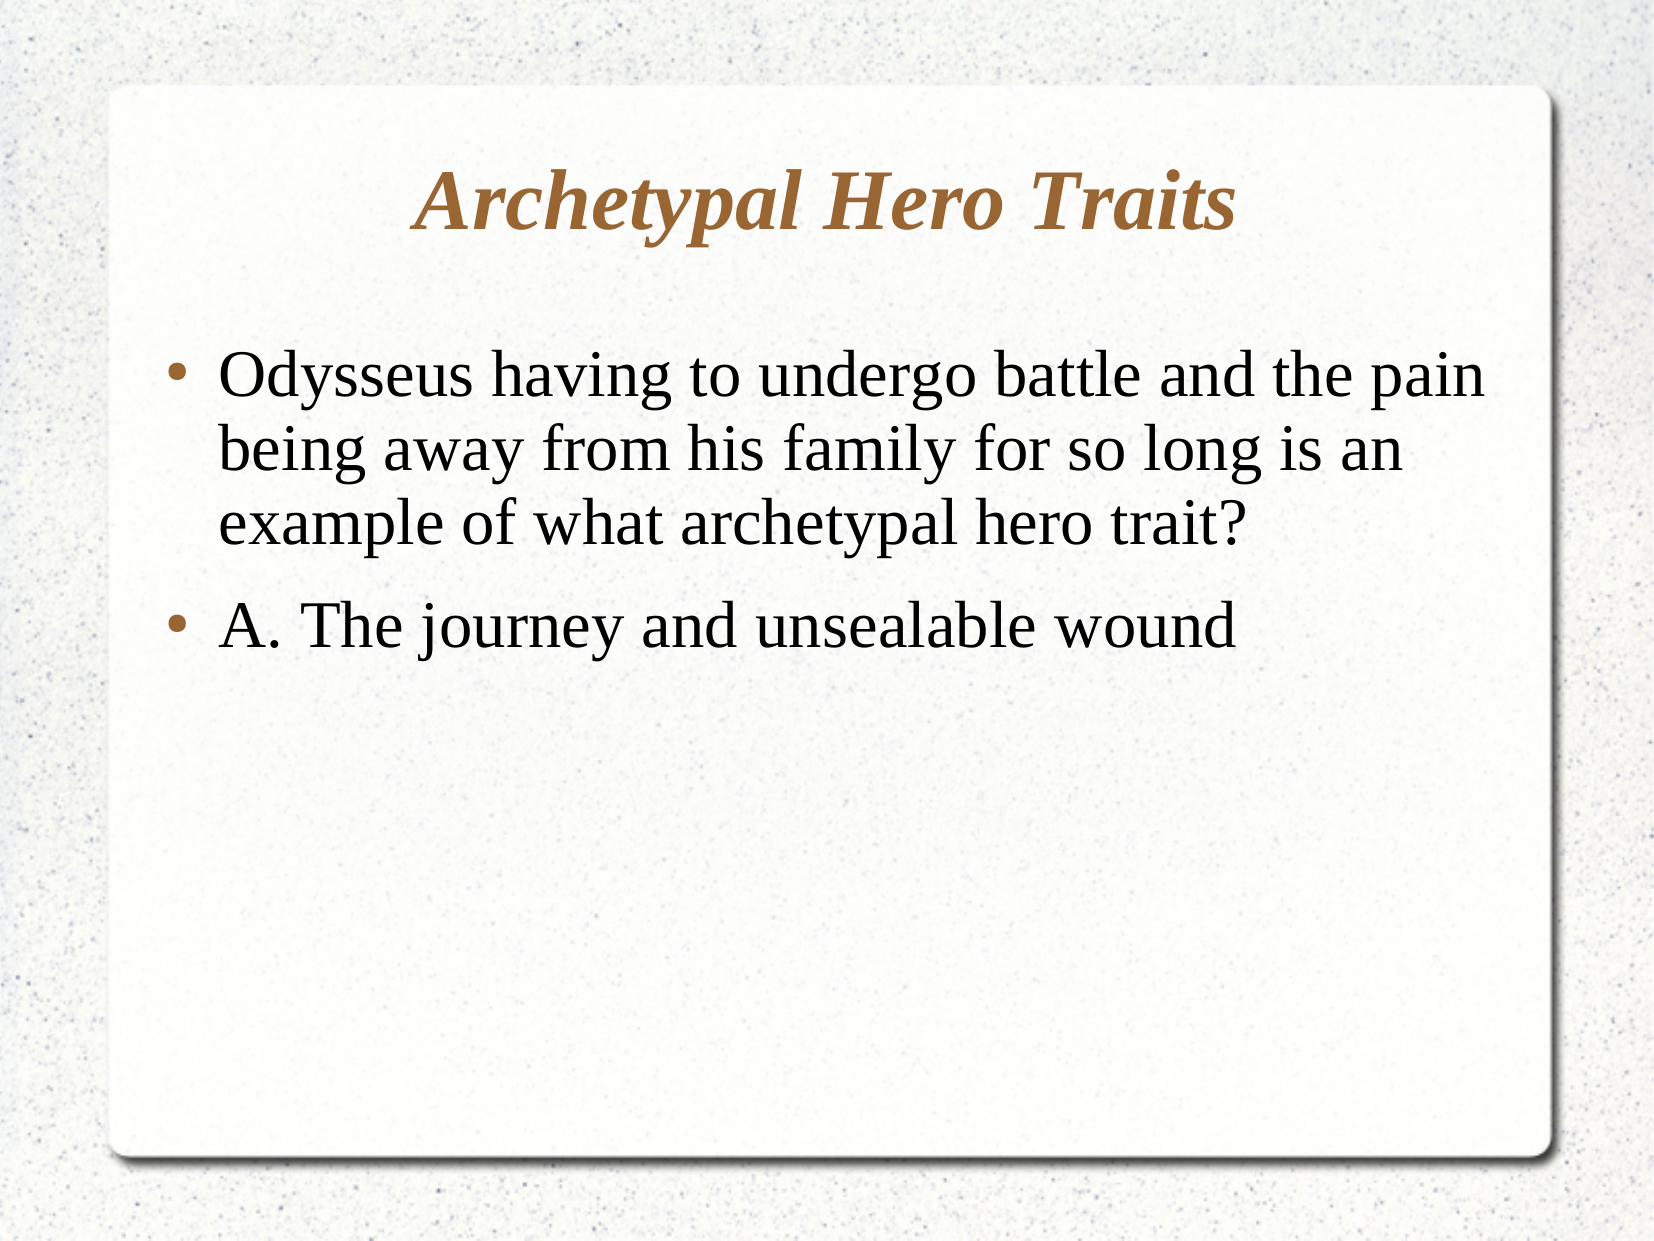

# Archetypal Hero Traits
Odysseus having to undergo battle and the pain being away from his family for so long is an example of what archetypal hero trait?
A. The journey and unsealable wound